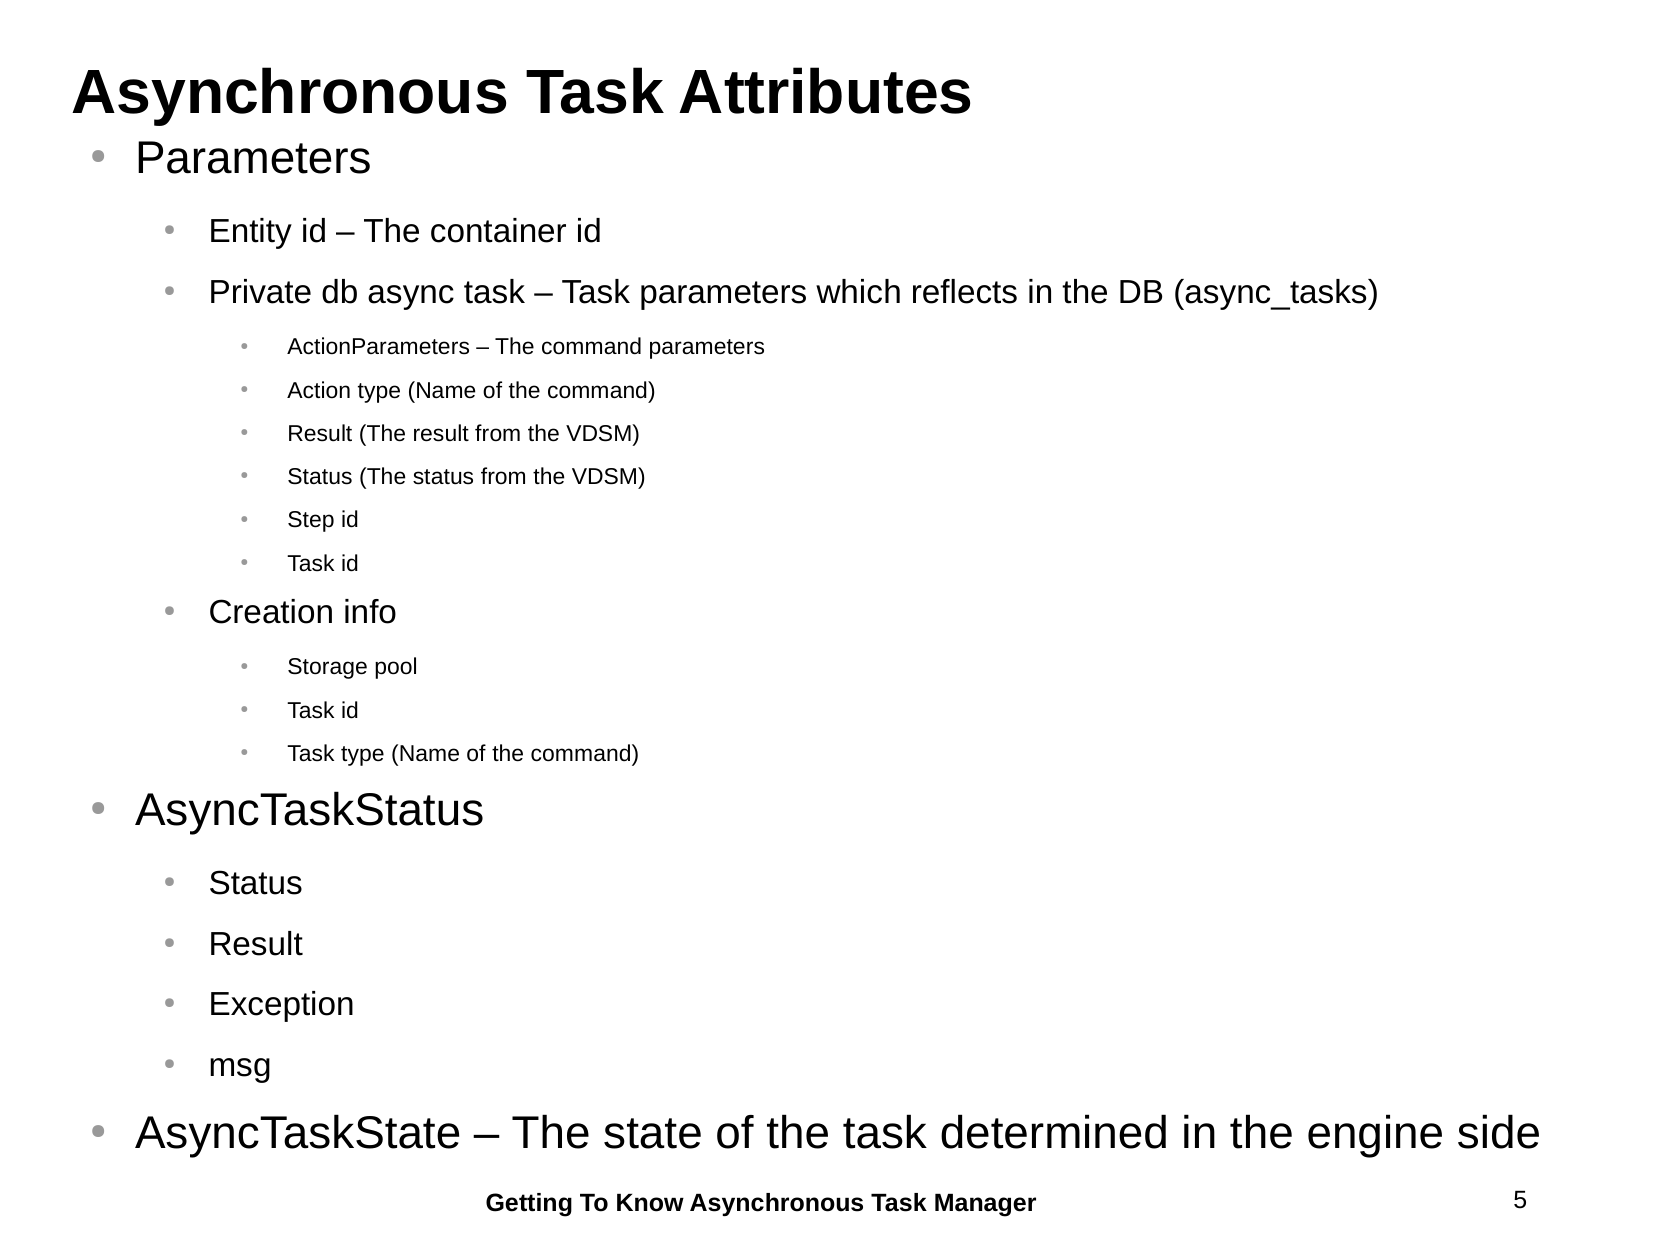

Asynchronous Task Attributes
# Parameters
Entity id – The container id
Private db async task – Task parameters which reflects in the DB (async_tasks)
ActionParameters – The command parameters
Action type (Name of the command)
Result (The result from the VDSM)
Status (The status from the VDSM)
Step id
Task id
Creation info
Storage pool
Task id
Task type (Name of the command)
AsyncTaskStatus
Status
Result
Exception
msg
AsyncTaskState – The state of the task determined in the engine side